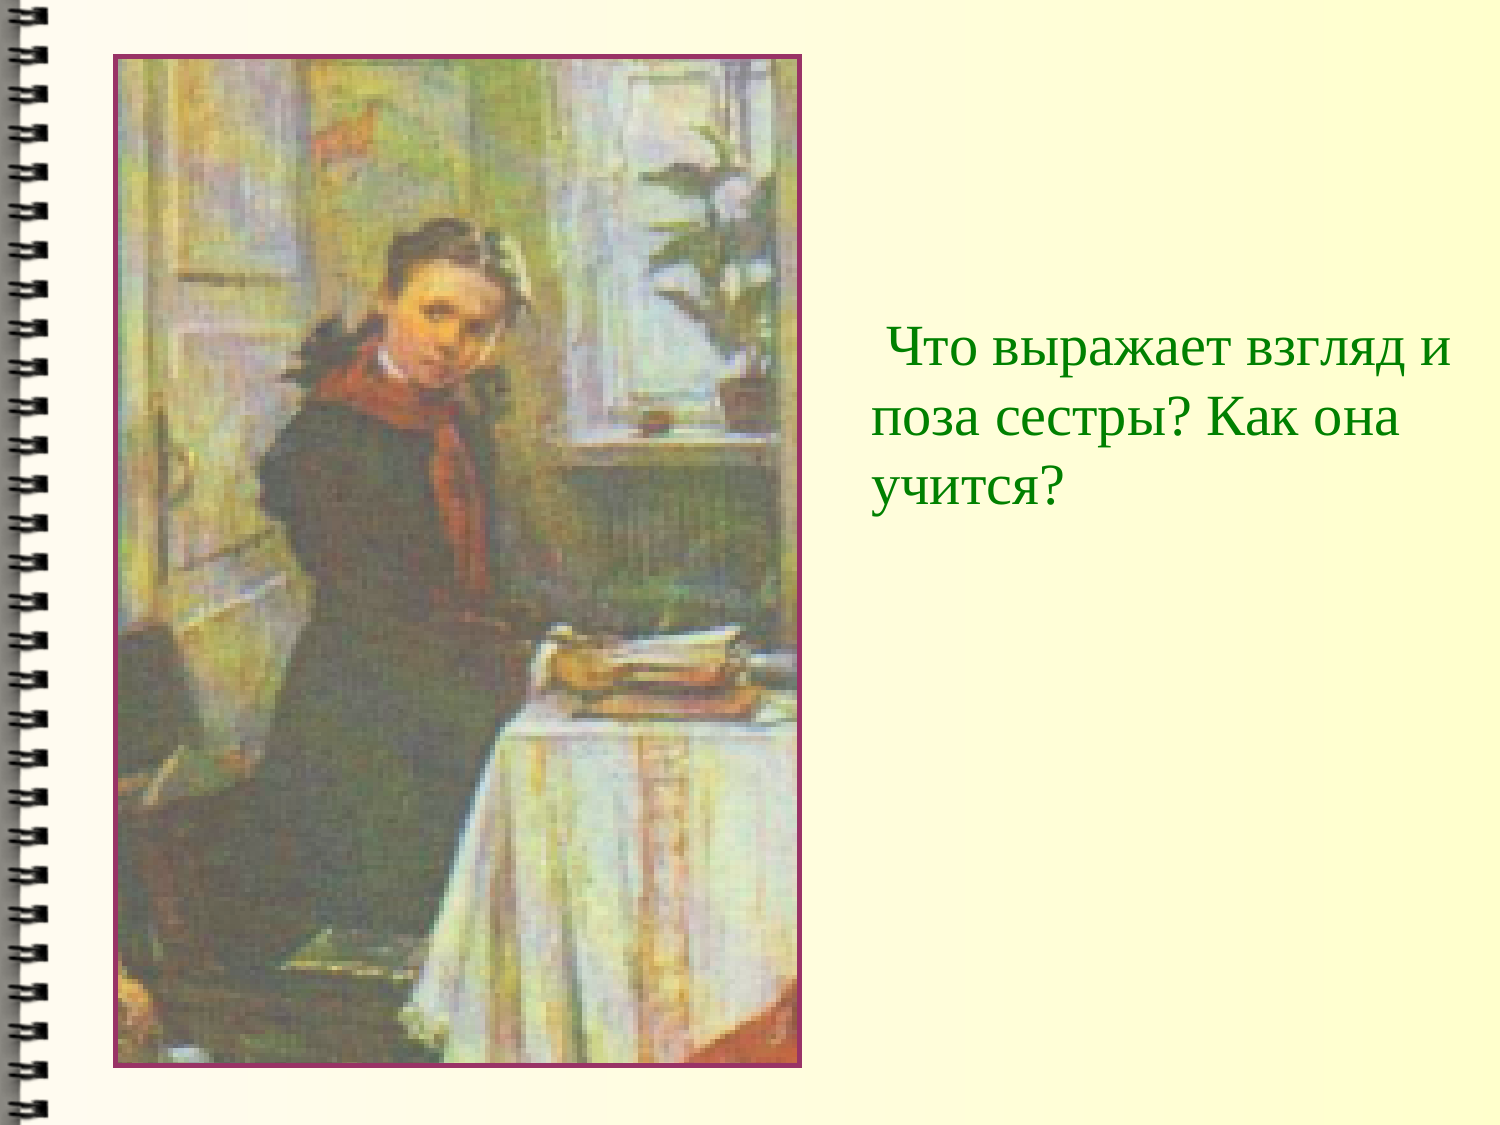

# Что выражает взгляд и поза сестры? Как она учится?